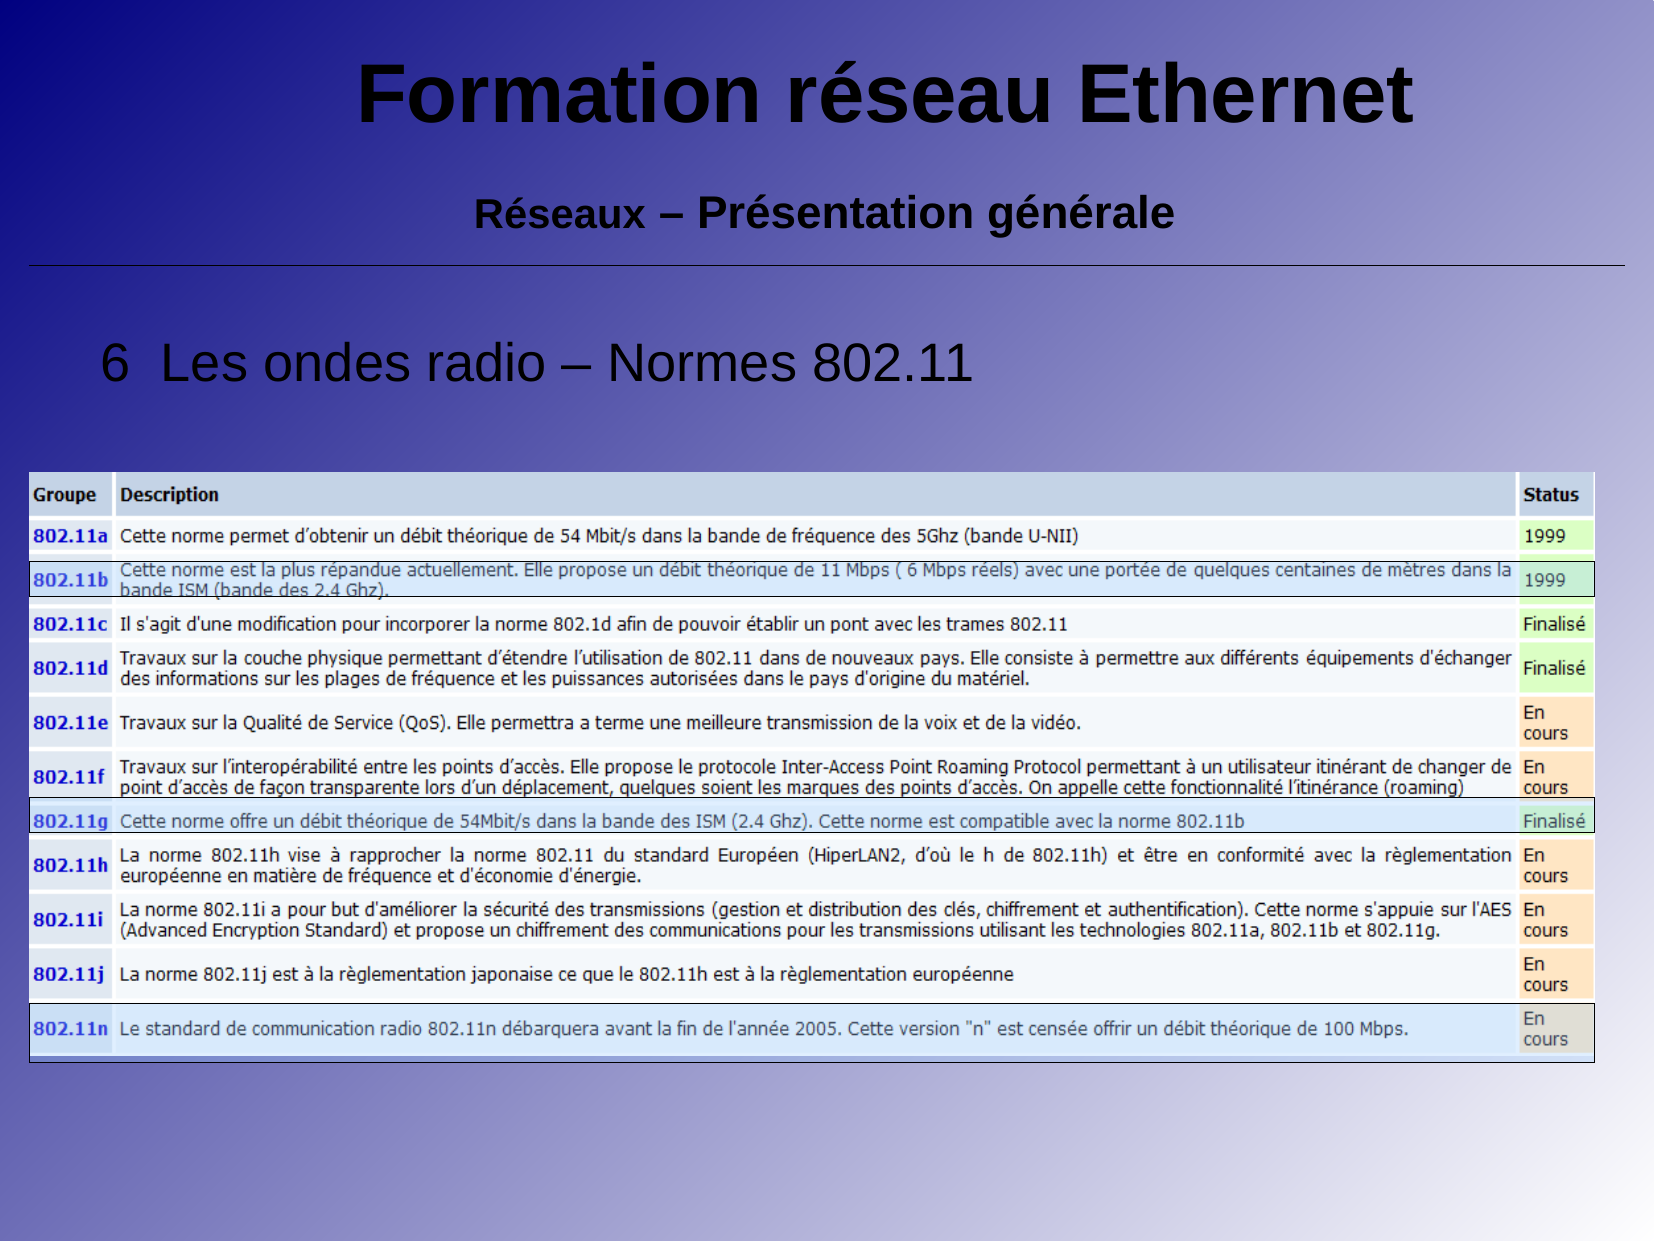

Formation réseau Ethernet
Réseaux – Présentation générale
6 Les ondes radio – Normes 802.11